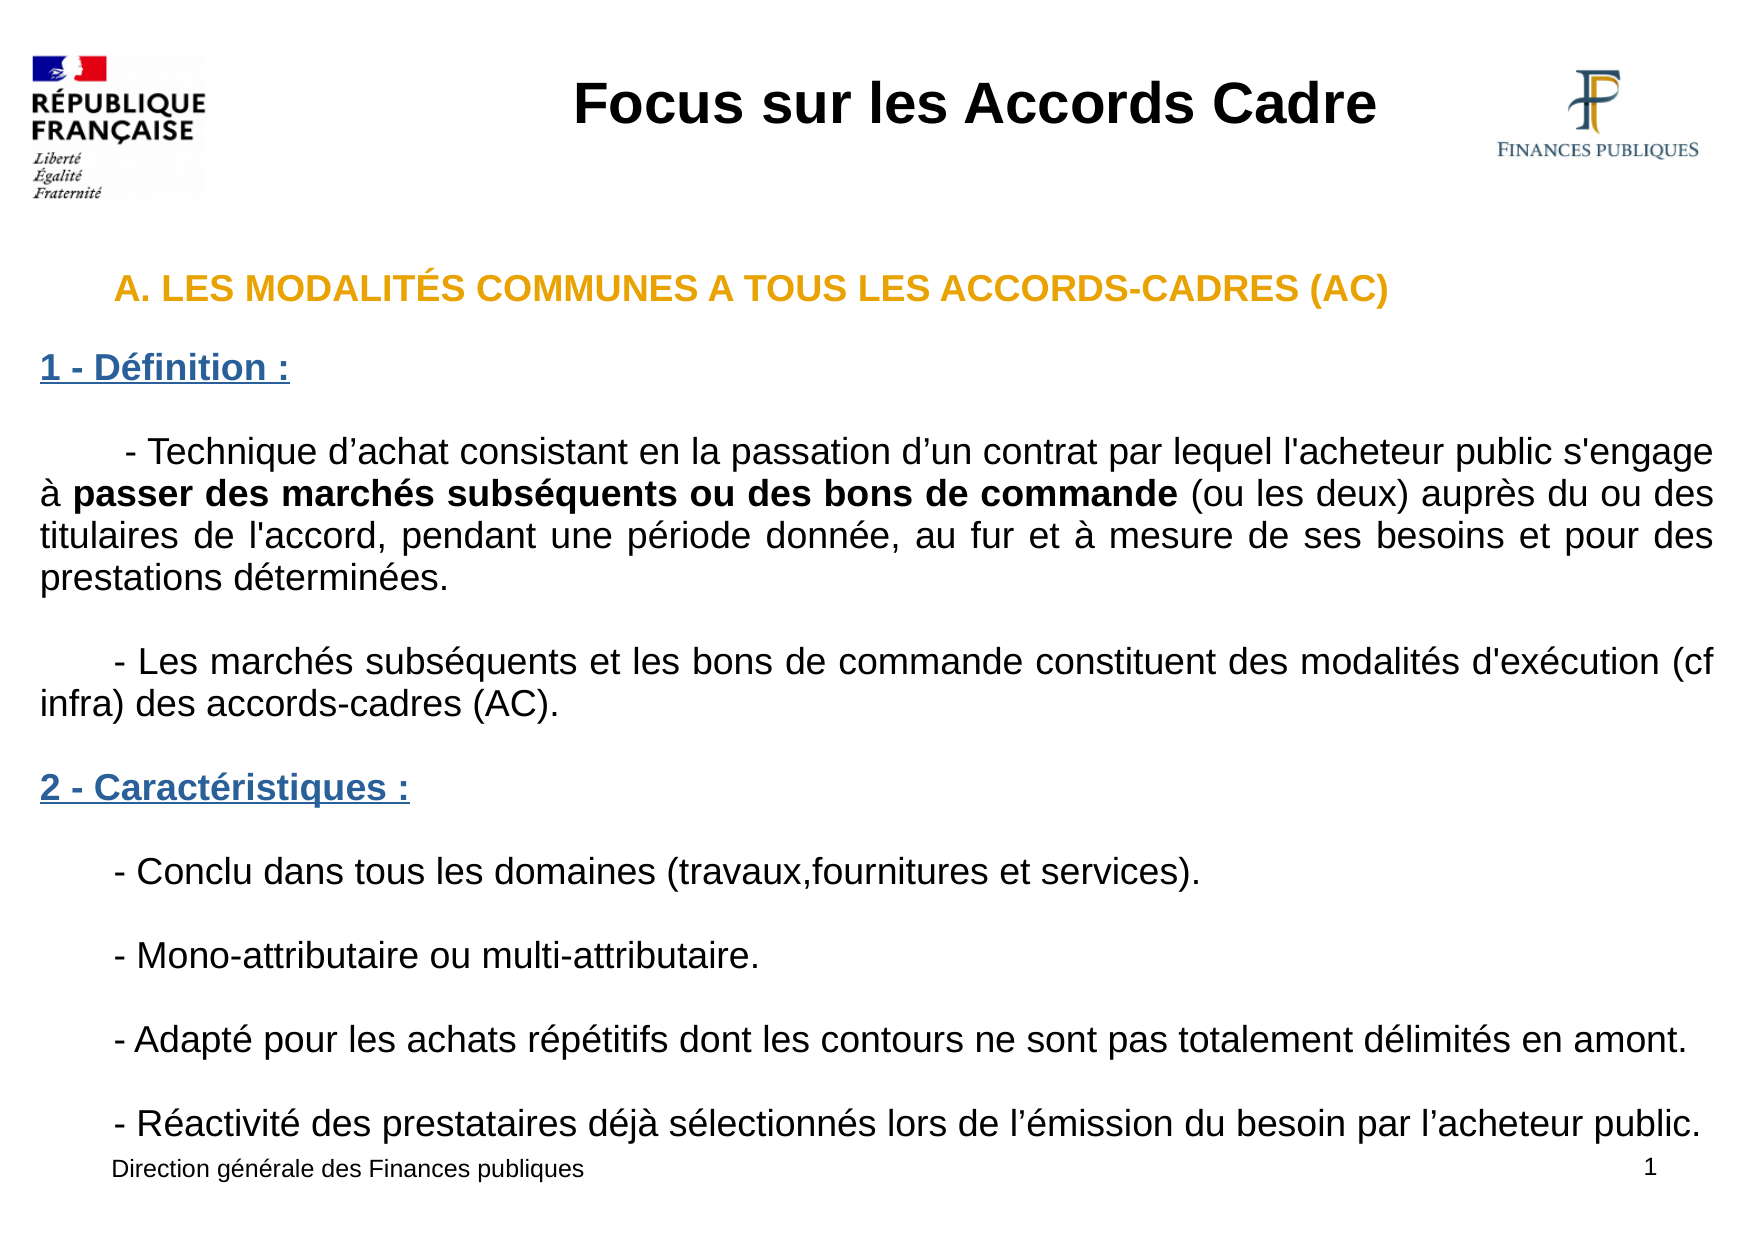

# Focus sur les Accords Cadre
	A. LES MODALITÉS COMMUNES A TOUS LES ACCORDS-CADRES (AC)
1 - Définition :
	 - Technique d’achat consistant en la passation d’un contrat par lequel l'acheteur public s'engage à passer des marchés subséquents ou des bons de commande (ou les deux) auprès du ou des titulaires de l'accord, pendant une période donnée, au fur et à mesure de ses besoins et pour des prestations déterminées.
	- Les marchés subséquents et les bons de commande constituent des modalités d'exécution (cf infra) des accords-cadres (AC).
2 - Caractéristiques :
	- Conclu dans tous les domaines (travaux,fournitures et services).
	- Mono-attributaire ou multi-attributaire.
	- Adapté pour les achats répétitifs dont les contours ne sont pas totalement délimités en amont.
	- Réactivité des prestataires déjà sélectionnés lors de l’émission du besoin par l’acheteur public.